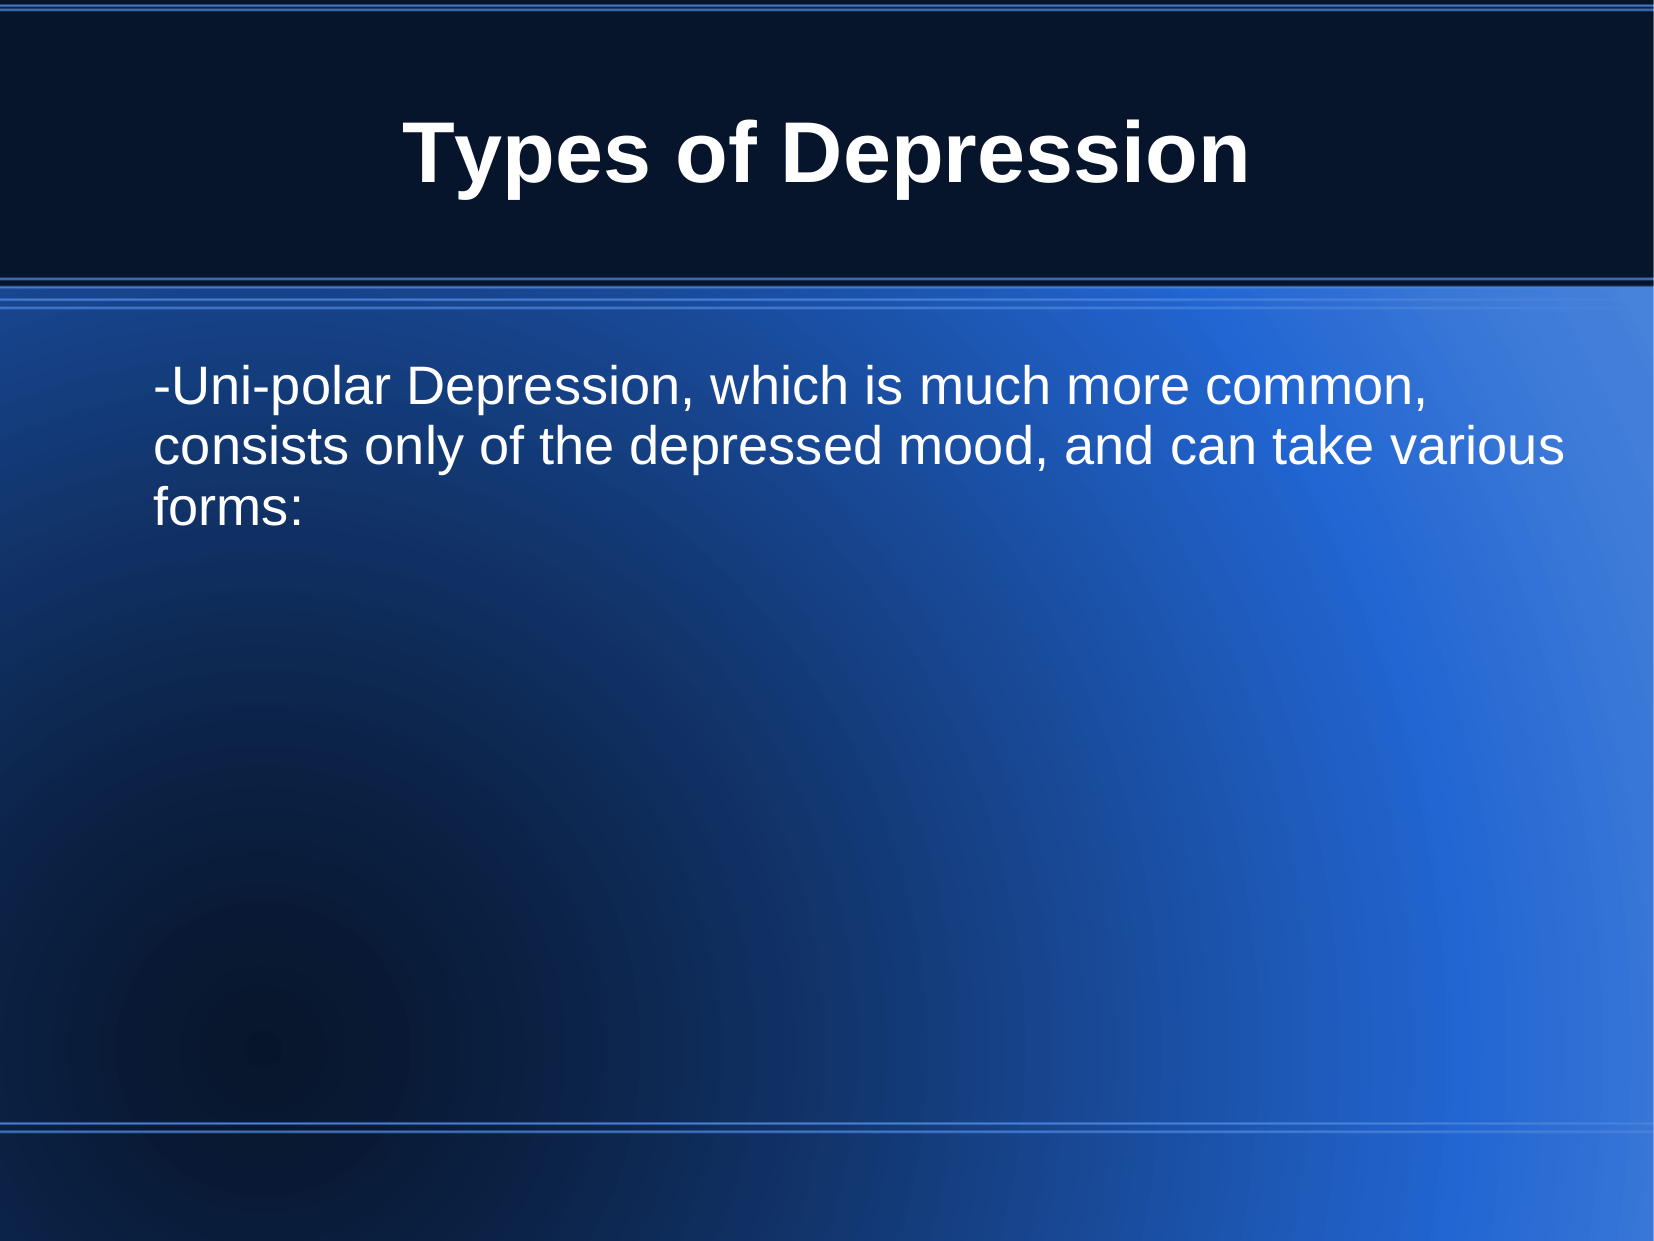

# Types of Depression
-Uni-polar Depression, which is much more common, consists only of the depressed mood, and can take various forms: